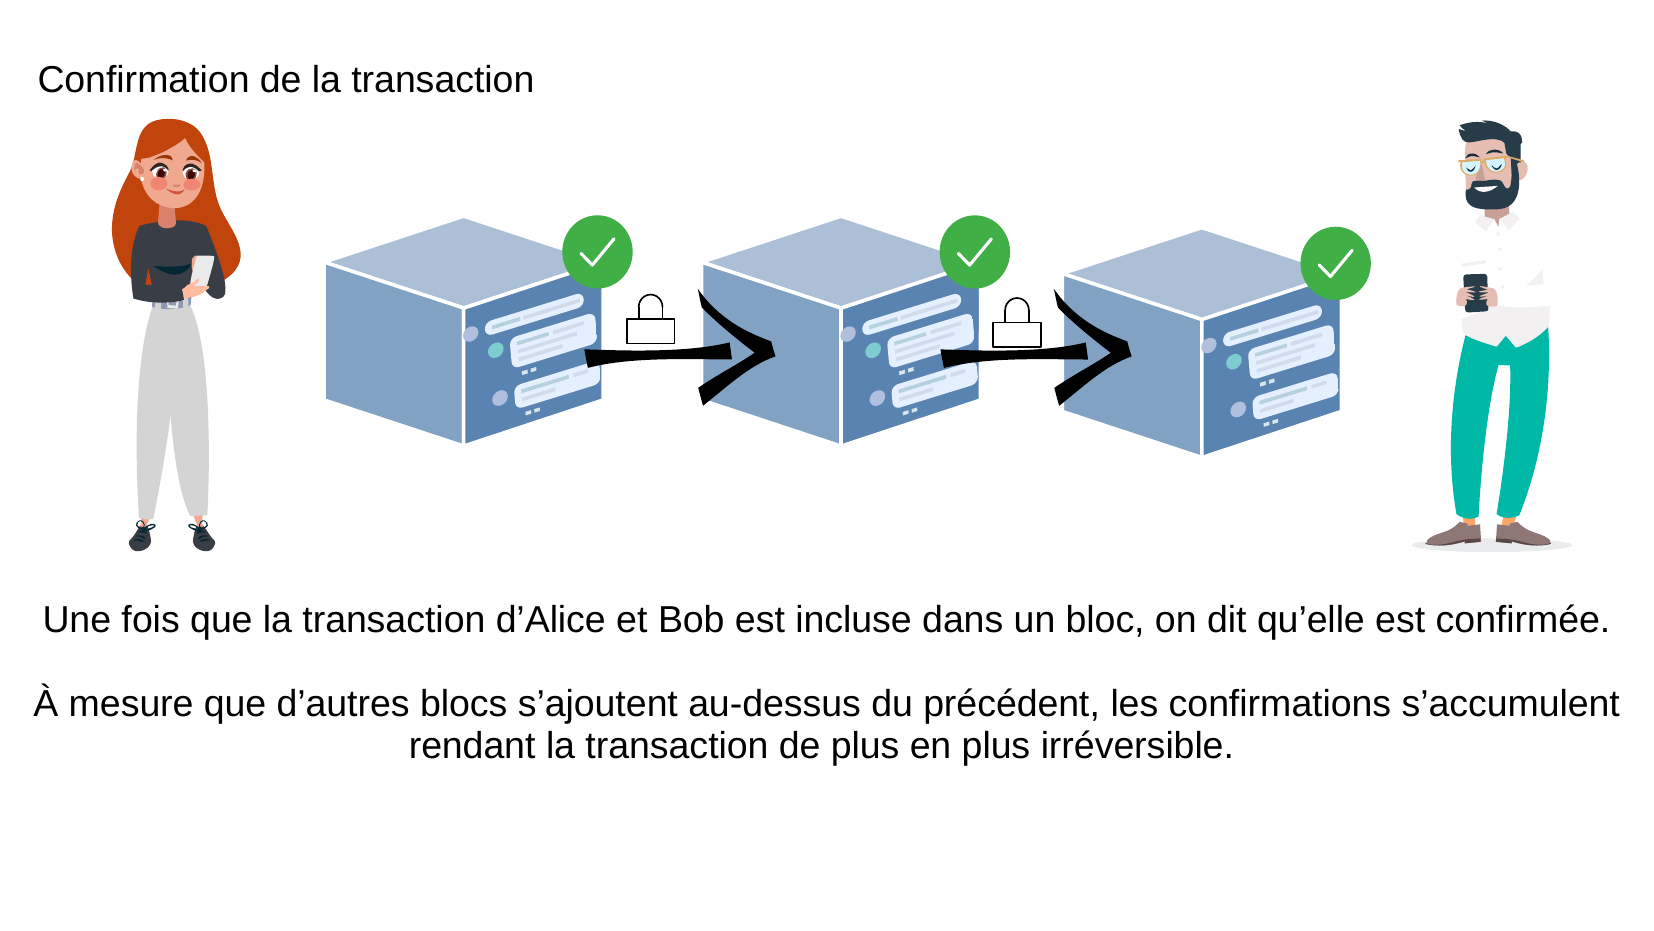

Confirmation de la transaction
Une fois que la transaction d’Alice et Bob est incluse dans un bloc, on dit qu’elle est confirmée.
À mesure que d’autres blocs s’ajoutent au-dessus du précédent, les confirmations s’accumulent rendant la transaction de plus en plus irréversible.